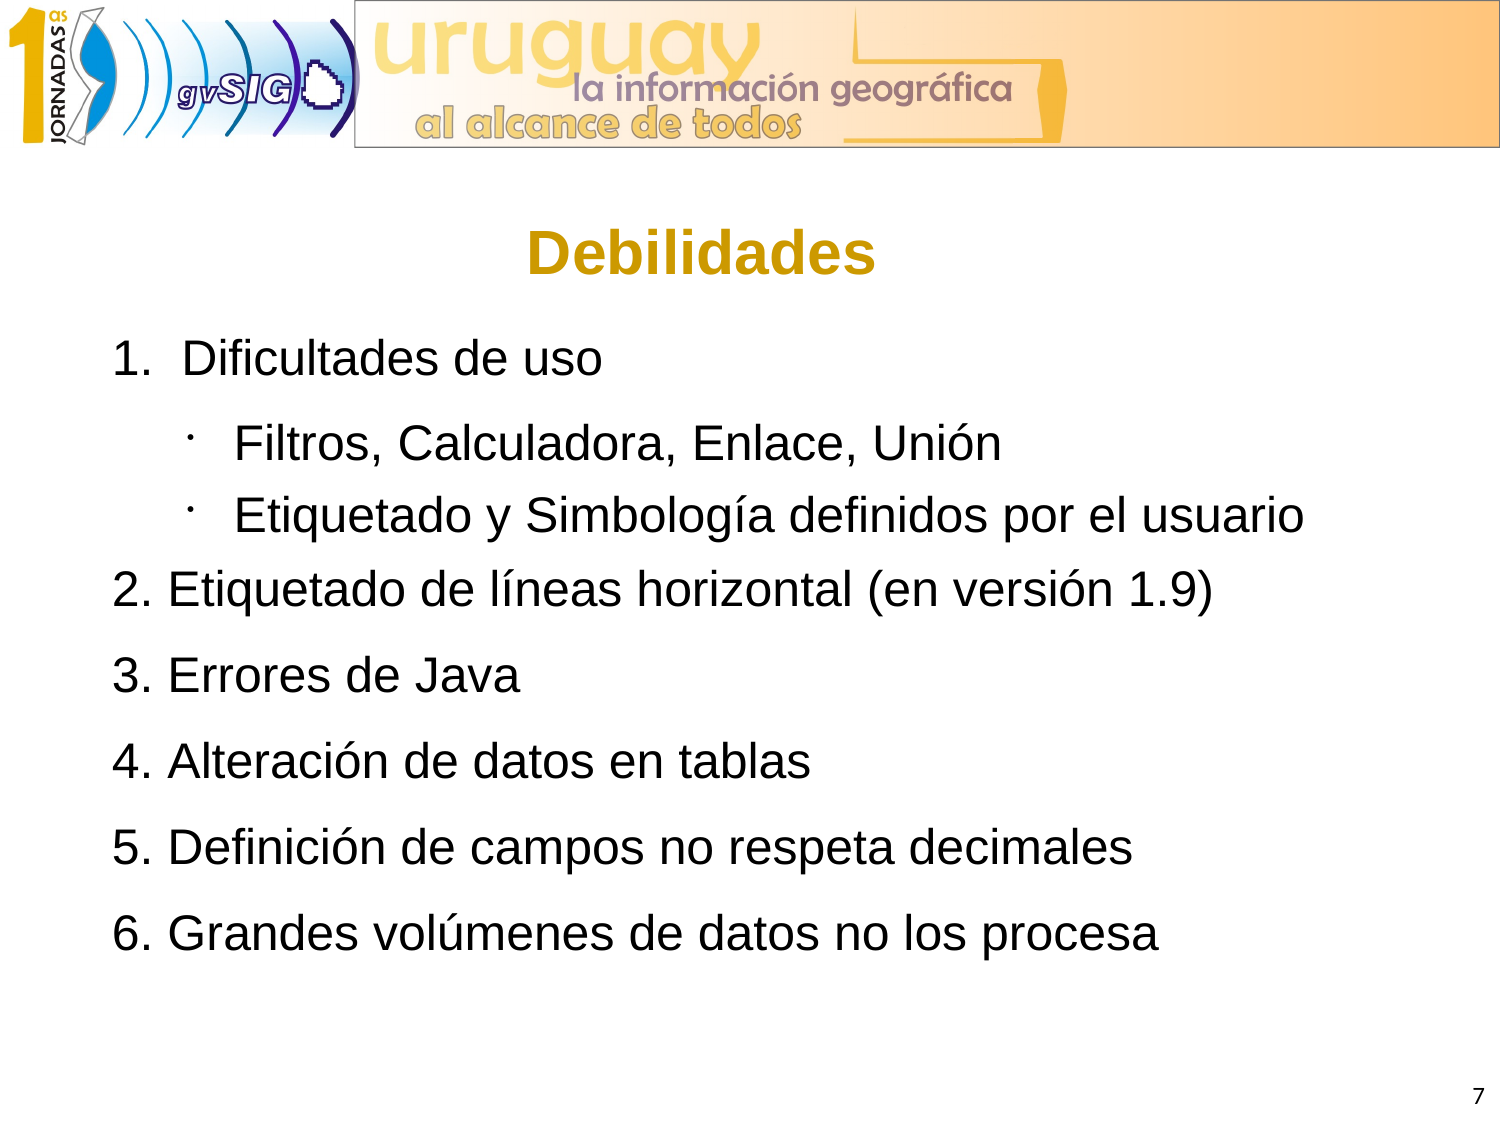

Debilidades
# Dificultades de uso
Filtros, Calculadora, Enlace, Unión
Etiquetado y Simbología definidos por el usuario
 Etiquetado de líneas horizontal (en versión 1.9)
 Errores de Java
 Alteración de datos en tablas
 Definición de campos no respeta decimales
 Grandes volúmenes de datos no los procesa